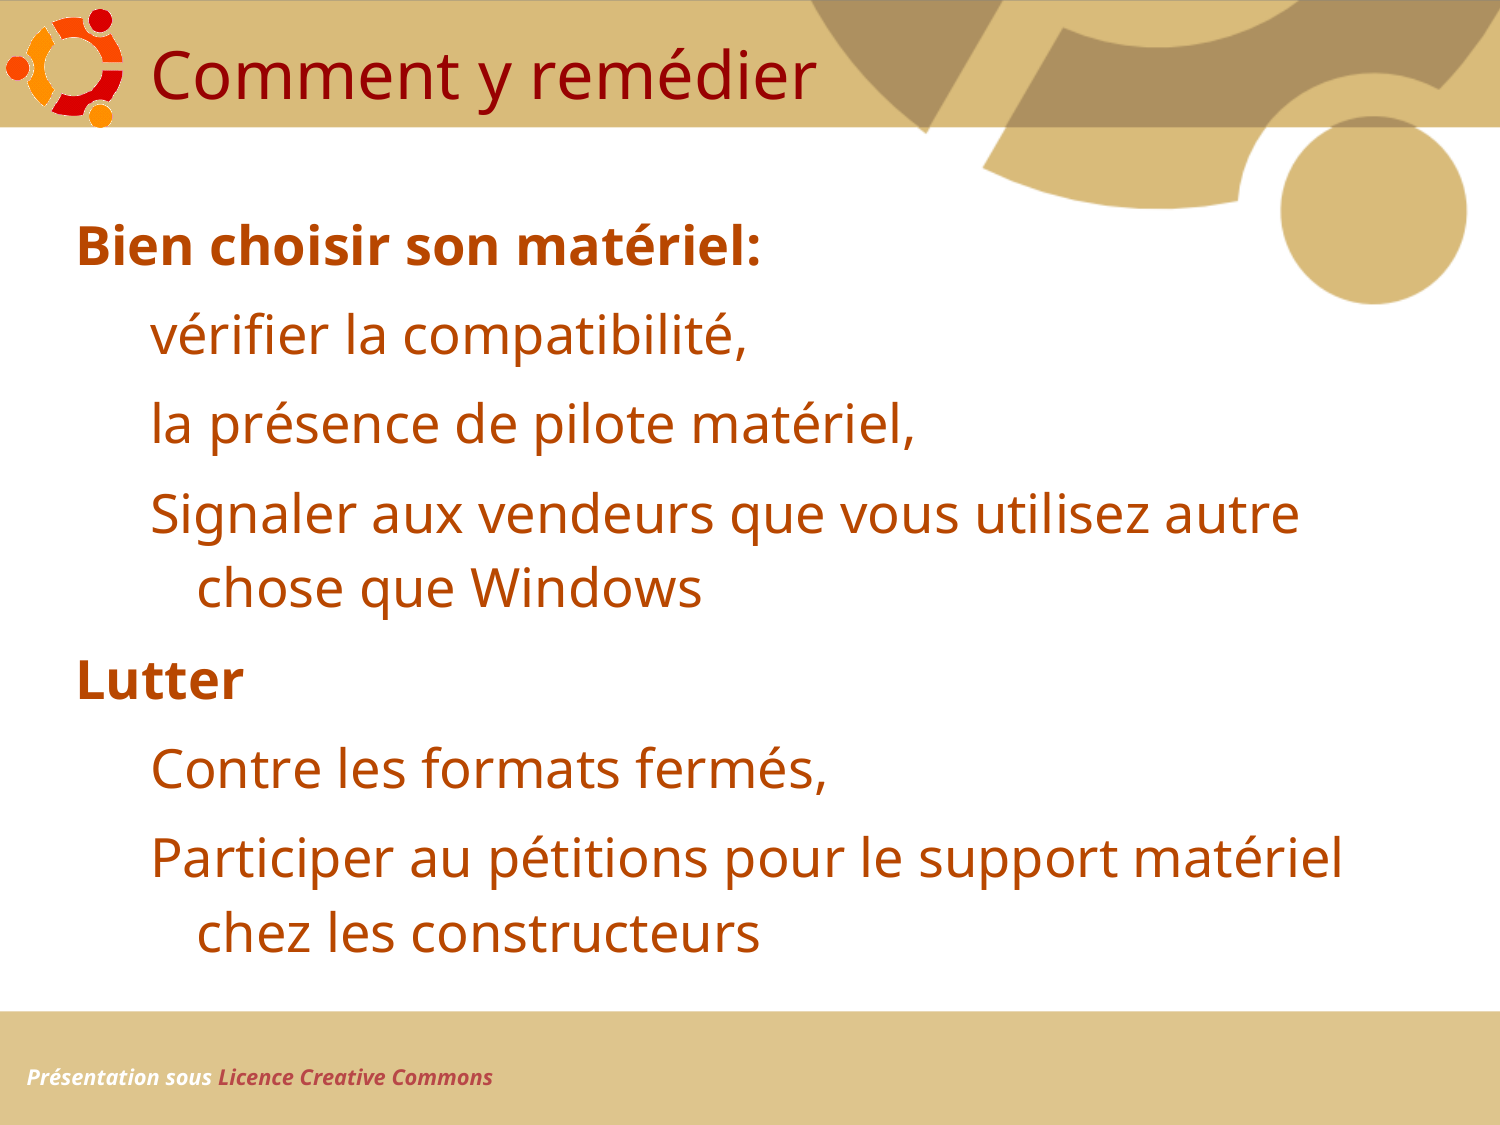

# Comment y remédier
Bien choisir son matériel:
vérifier la compatibilité,
la présence de pilote matériel,
Signaler aux vendeurs que vous utilisez autre chose que Windows
Lutter
Contre les formats fermés,
Participer au pétitions pour le support matériel chez les constructeurs